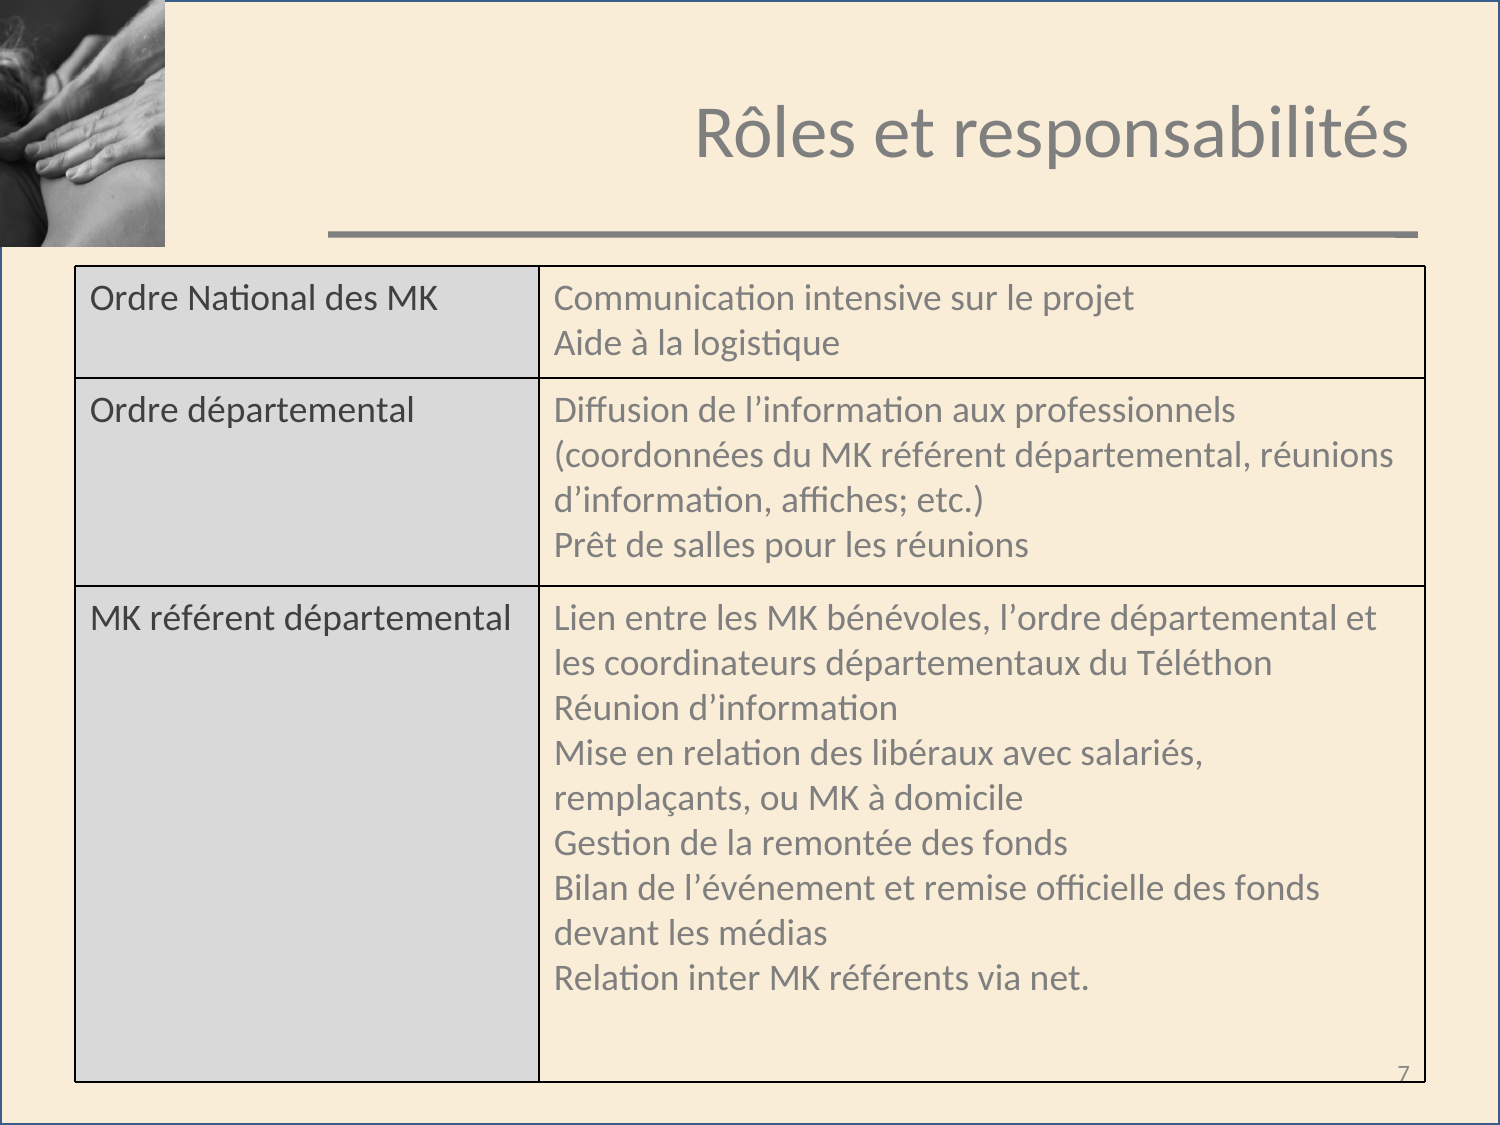

# Rôles et responsabilités
Ordre National des MK
Communication intensive sur le projet
Aide à la logistique
Ordre départemental
Diffusion de l’information aux professionnels (coordonnées du MK référent départemental, réunions d’information, affiches; etc.)
Prêt de salles pour les réunions
MK référent départemental
Lien entre les MK bénévoles, l’ordre départemental et les coordinateurs départementaux du Téléthon
Réunion d’information
Mise en relation des libéraux avec salariés, remplaçants, ou MK à domicile
Gestion de la remontée des fonds
Bilan de l’événement et remise officielle des fonds devant les médias
Relation inter MK référents via net.